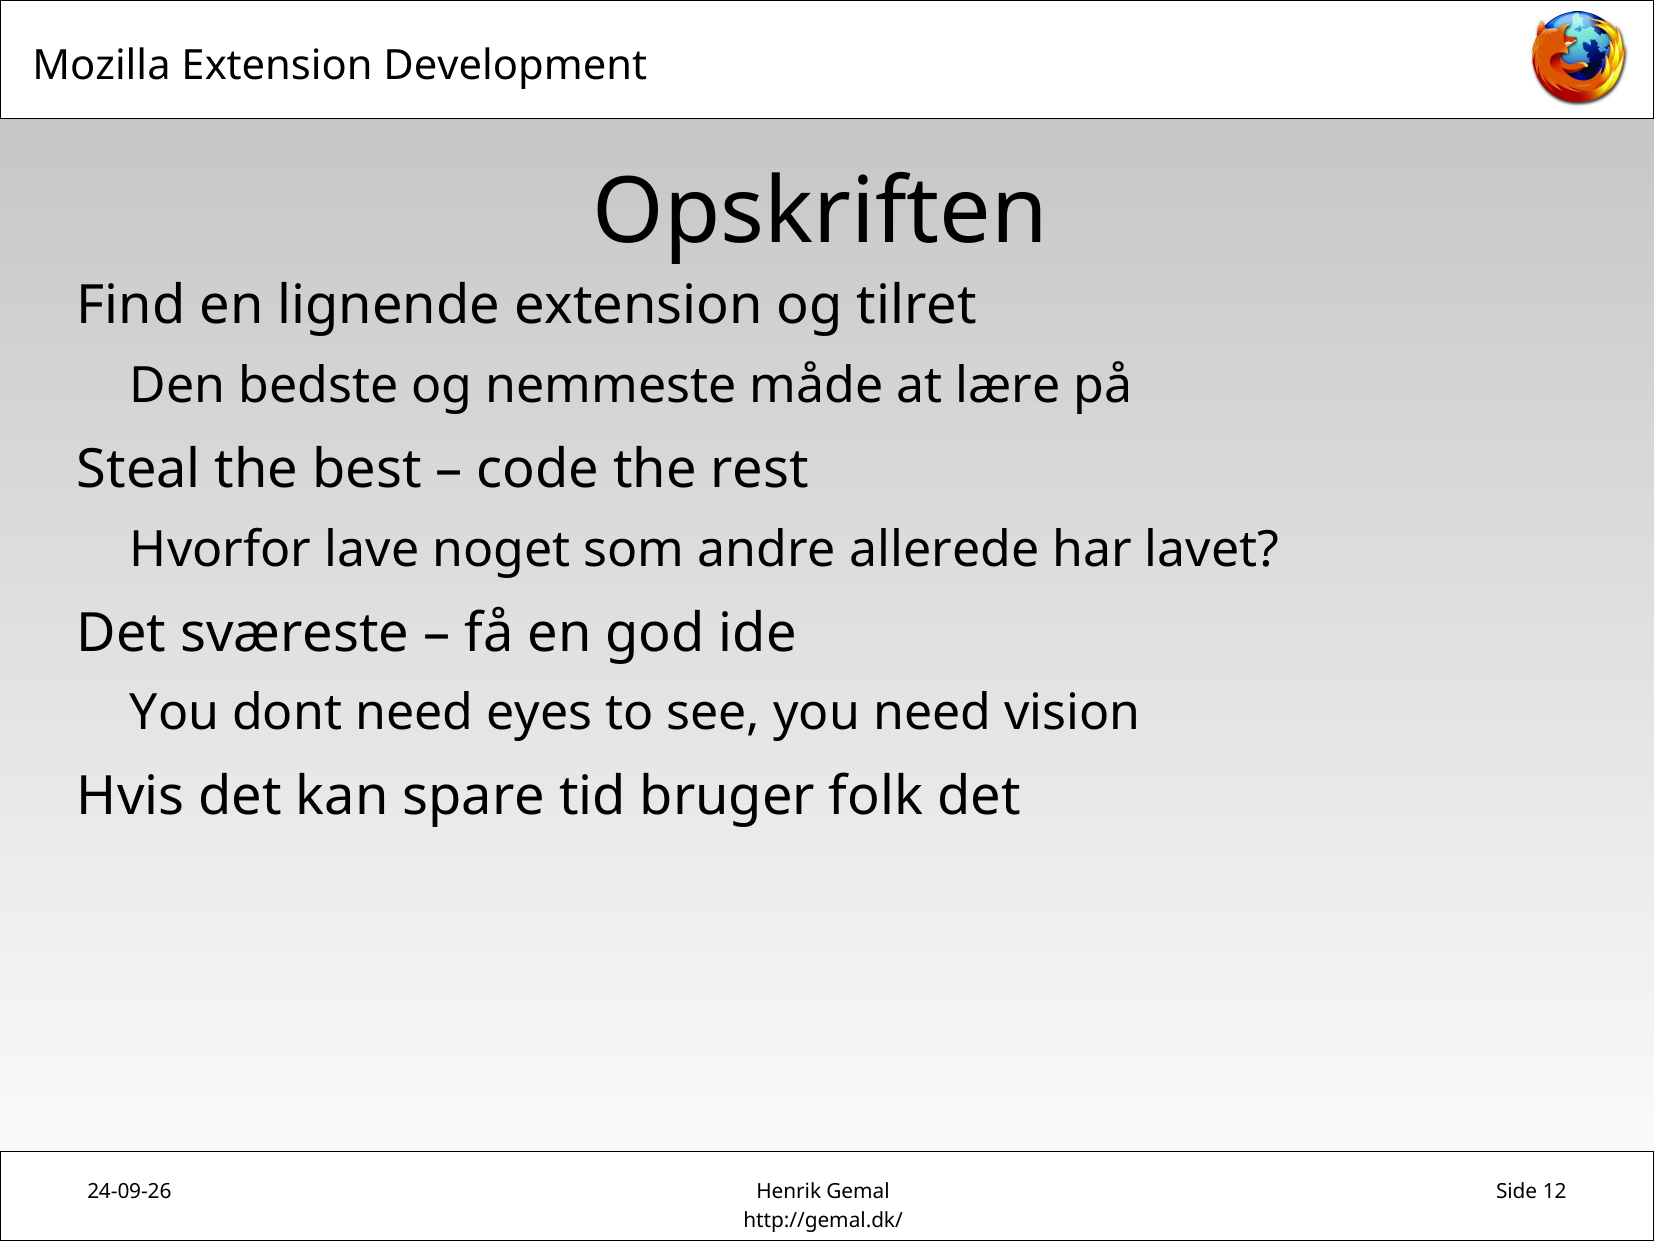

# Opskriften
Find en lignende extension og tilret
Den bedste og nemmeste måde at lære på
Steal the best – code the rest
Hvorfor lave noget som andre allerede har lavet?
Det sværeste – få en god ide
You dont need eyes to see, you need vision
Hvis det kan spare tid bruger folk det
12